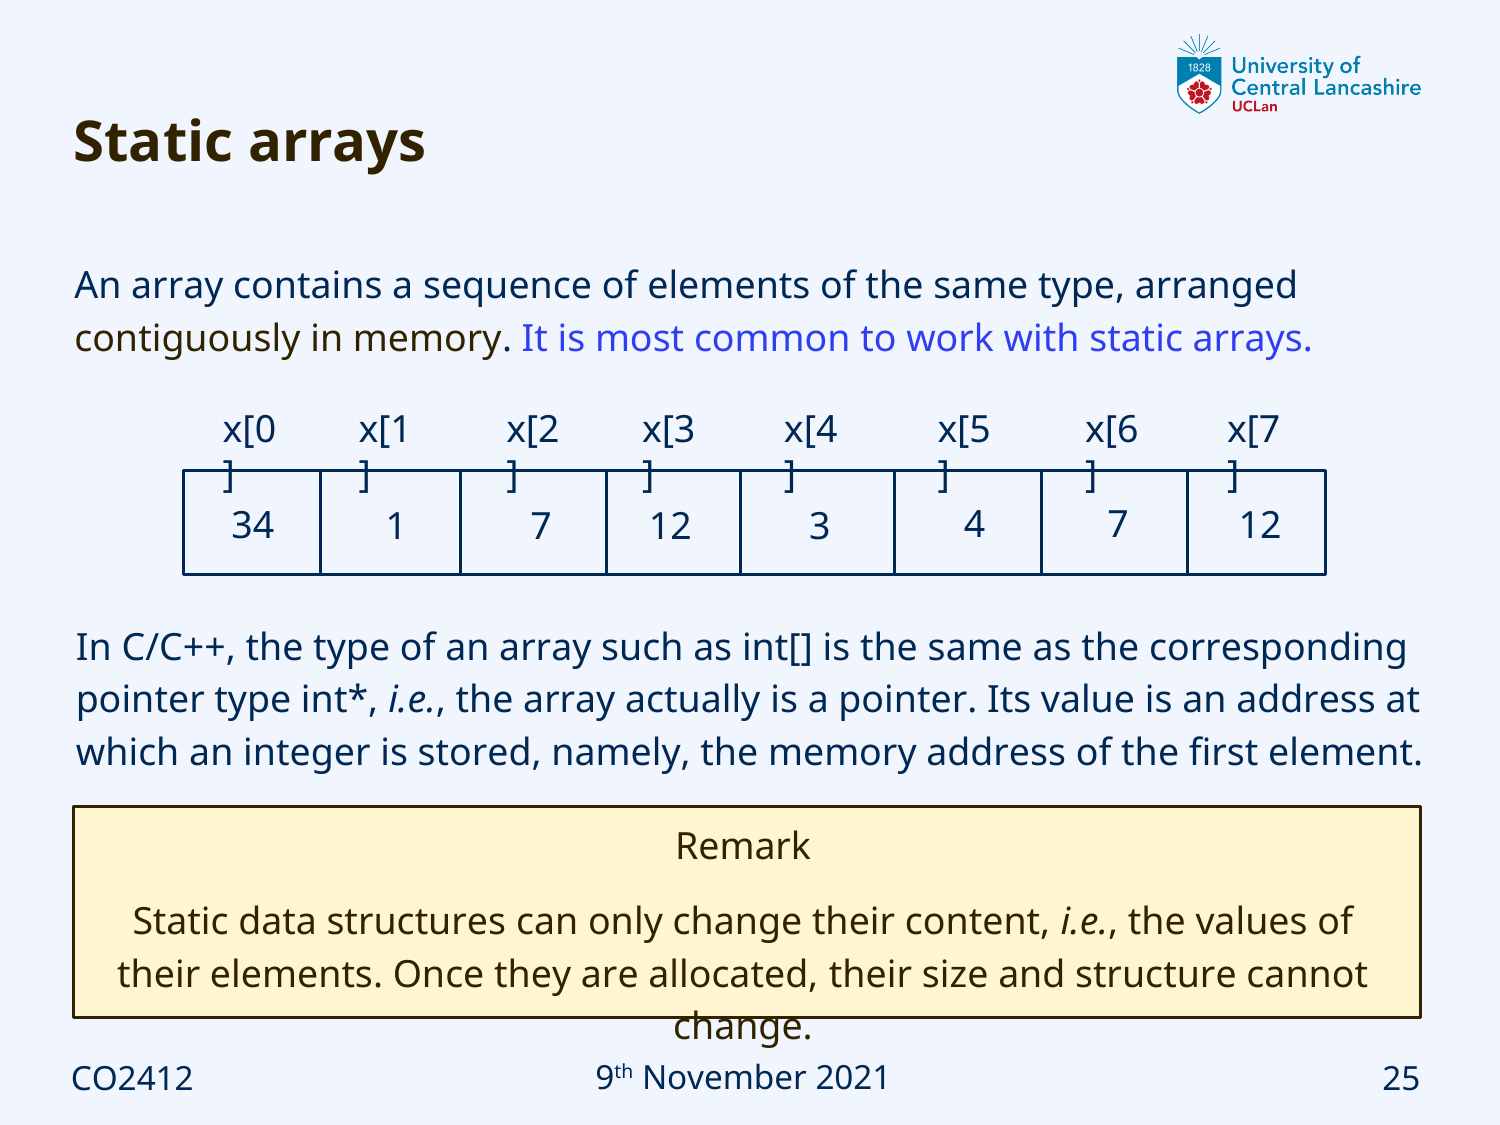

# Static arrays
An array contains a sequence of elements of the same type, arranged contiguously in memory. It is most common to work with static arrays.
x[0]
x[1]
x[2]
x[3]
x[4]
x[5]
x[6]
x[7]
4
7
12
34
1
7
12
3
In C/C++, the type of an array such as int[] is the same as the corresponding pointer type int*, i.e., the array actually is a pointer. Its value is an address at which an integer is stored, namely, the memory address of the first element.
Remark
Static data structures can only change their content, i.e., the values of their elements. Once they are allocated, their size and structure cannot change.